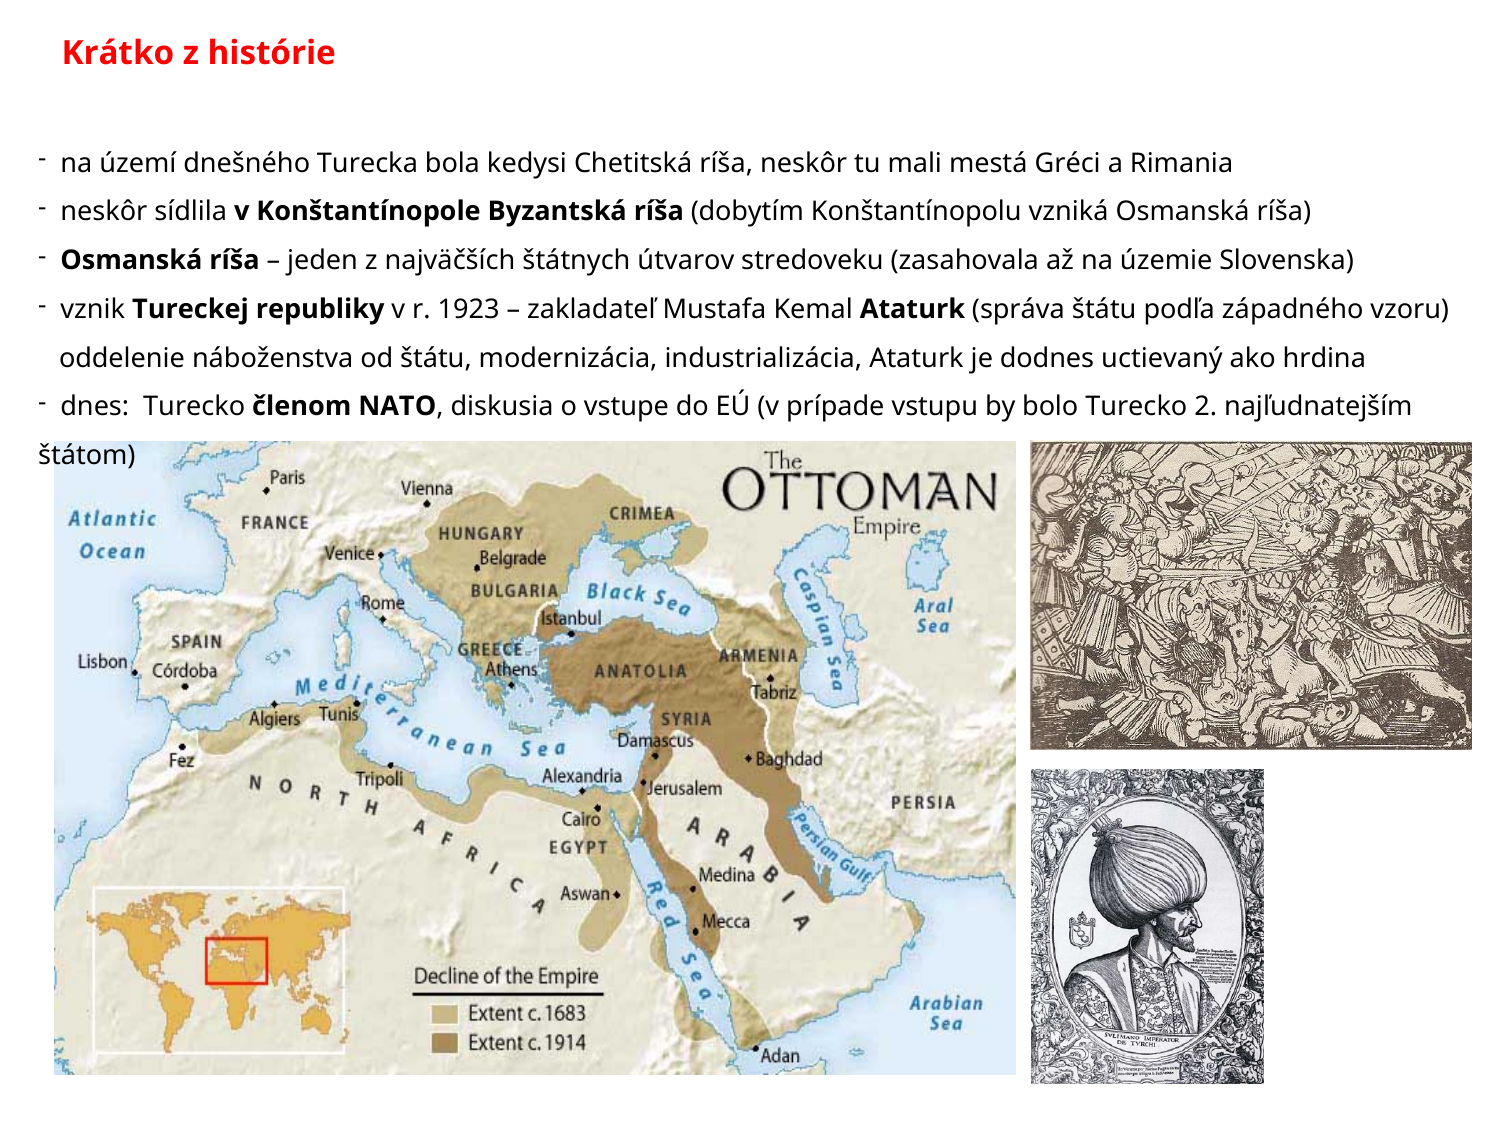

Krátko z histórie
 na území dnešného Turecka bola kedysi Chetitská ríša, neskôr tu mali mestá Gréci a Rimania
 neskôr sídlila v Konštantínopole Byzantská ríša (dobytím Konštantínopolu vzniká Osmanská ríša)
 Osmanská ríša – jeden z najväčších štátnych útvarov stredoveku (zasahovala až na územie Slovenska)
 vznik Tureckej republiky v r. 1923 – zakladateľ Mustafa Kemal Ataturk (správa štátu podľa západného vzoru)
 oddelenie náboženstva od štátu, modernizácia, industrializácia, Ataturk je dodnes uctievaný ako hrdina
 dnes: Turecko členom NATO, diskusia o vstupe do EÚ (v prípade vstupu by bolo Turecko 2. najľudnatejším štátom)